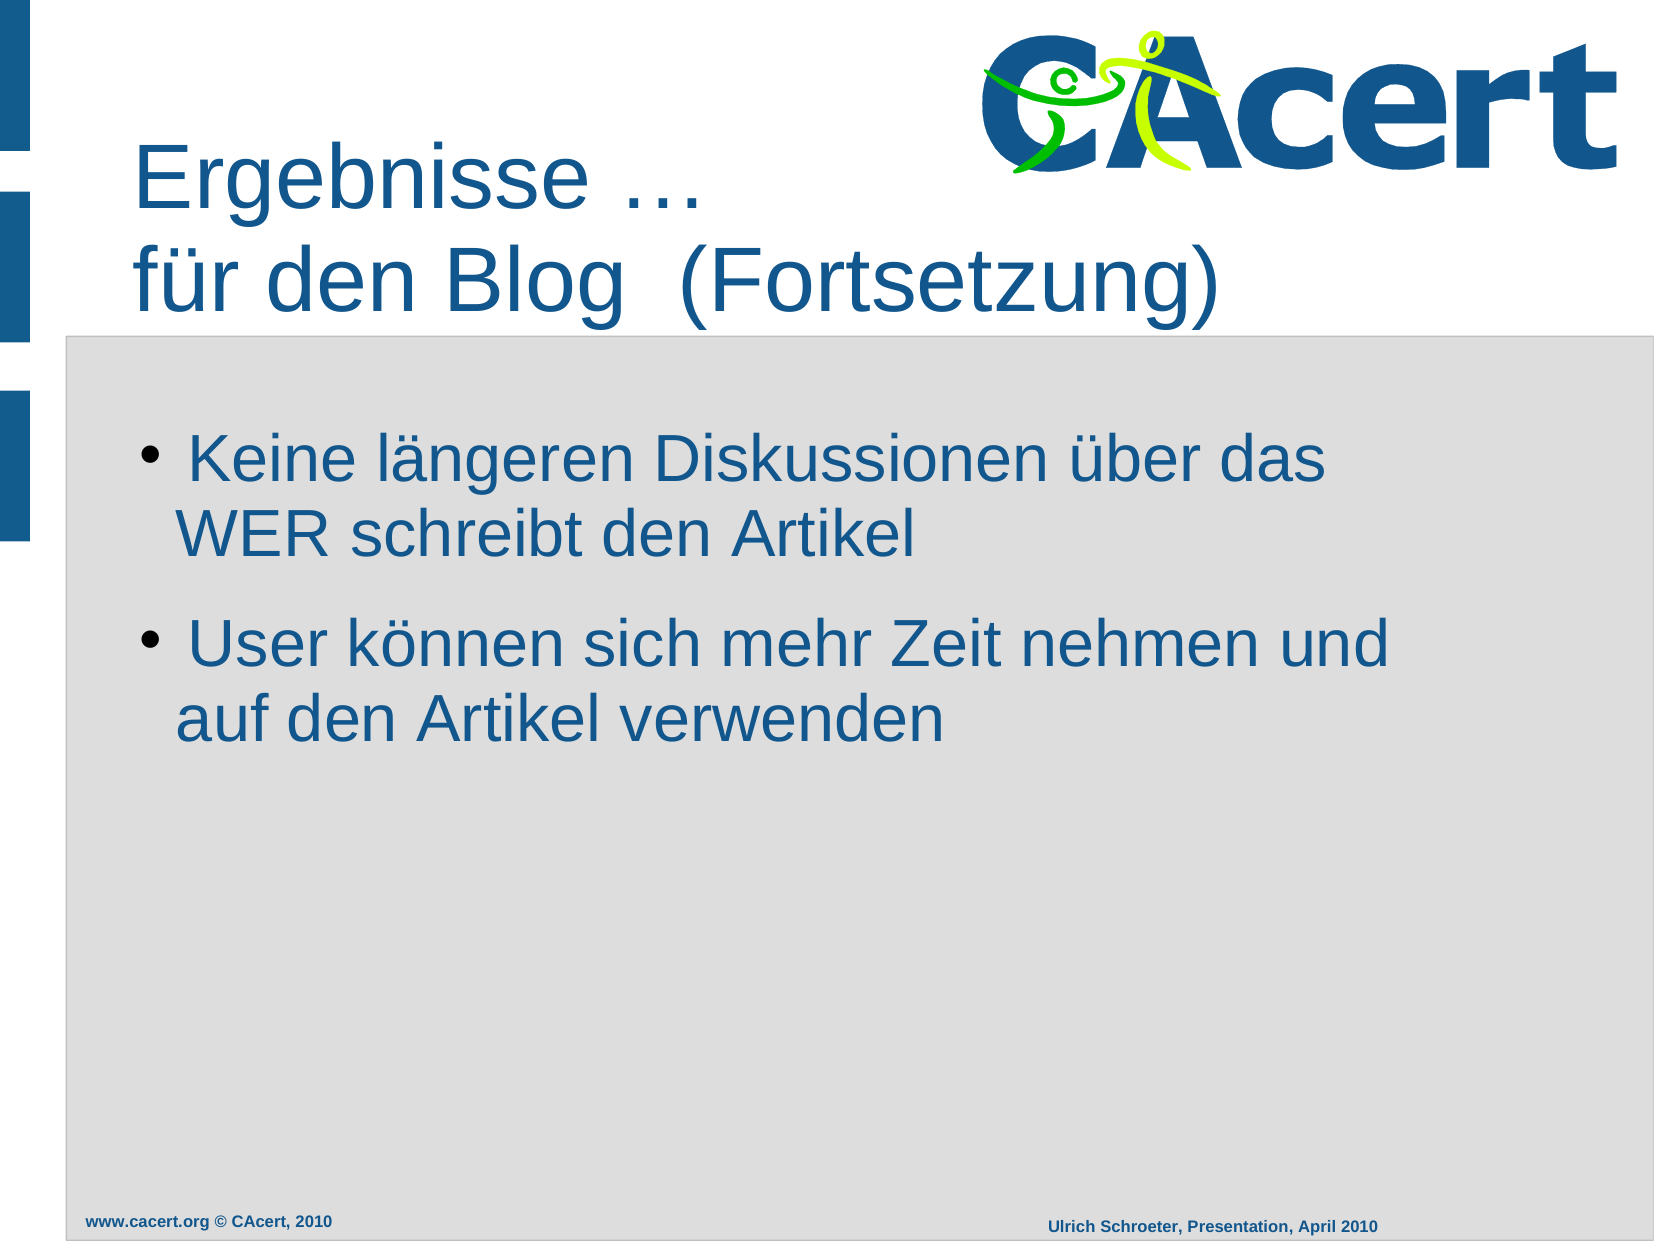

Ergebnisse …
für den Blog (Fortsetzung)
 Keine längeren Diskussionen über das
 WER schreibt den Artikel
 User können sich mehr Zeit nehmen und
 auf den Artikel verwenden